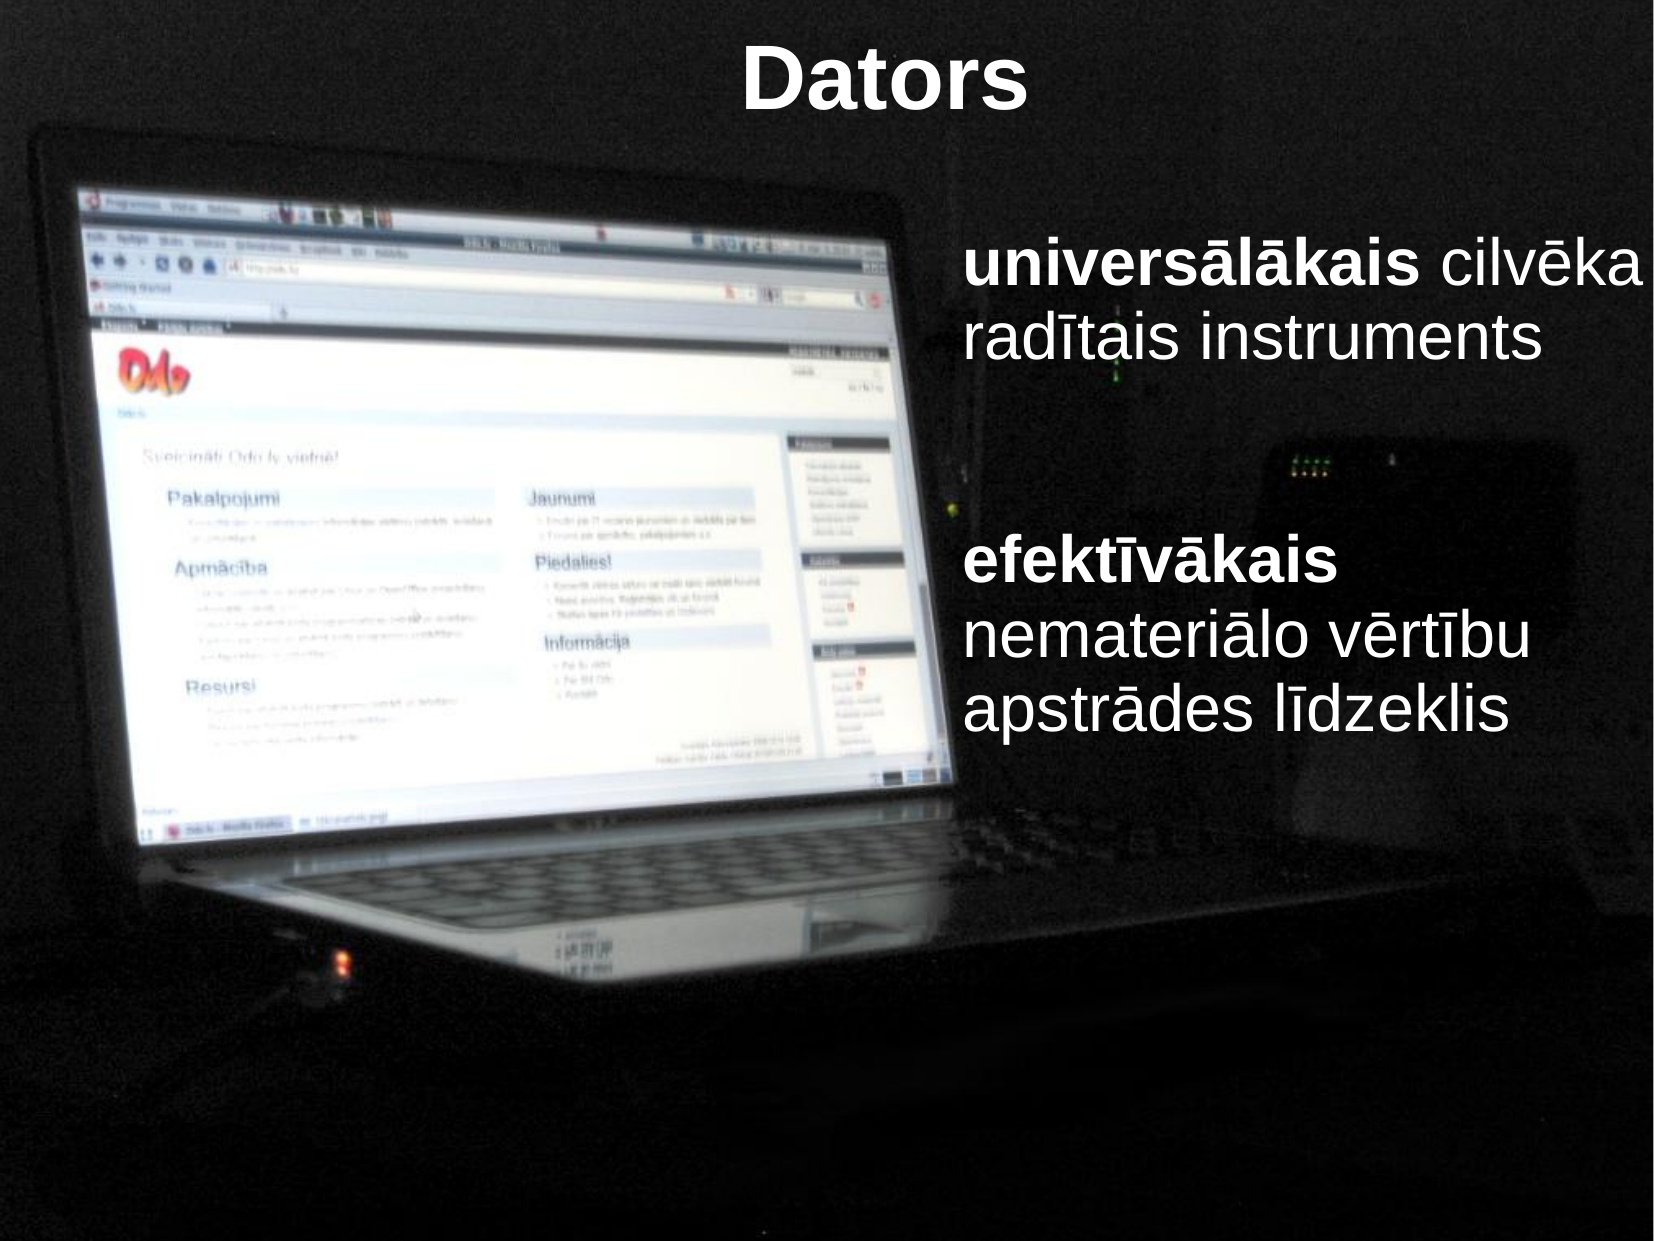

# Dators
universālākais cilvēka radītais instruments
efektīvākais nemateriālo vērtību apstrādes līdzeklis